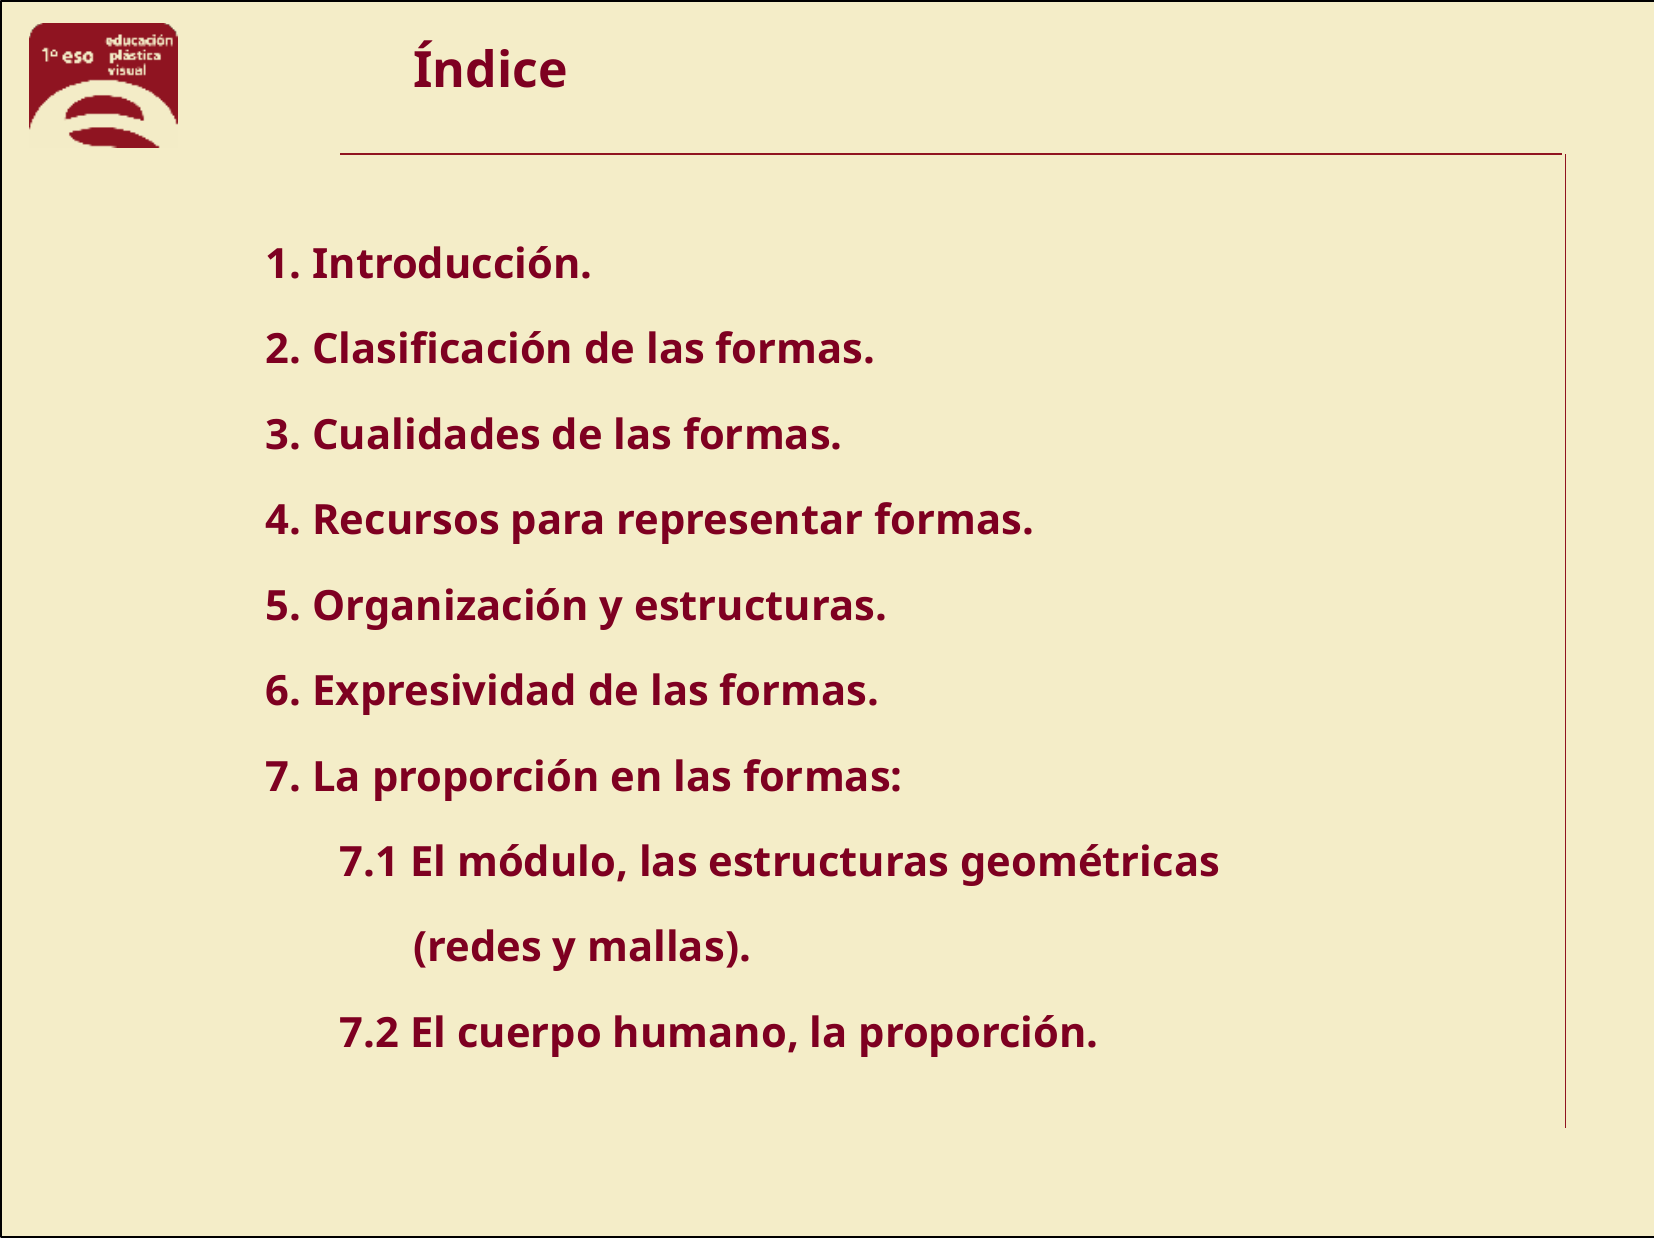

Índice
1. Introducción.
2. Clasificación de las formas.
3. Cualidades de las formas.
4. Recursos para representar formas.
5. Organización y estructuras.
6. Expresividad de las formas.
7. La proporción en las formas:
	7.1 El módulo, las estructuras geométricas
		(redes y mallas).
	7.2 El cuerpo humano, la proporción.
#